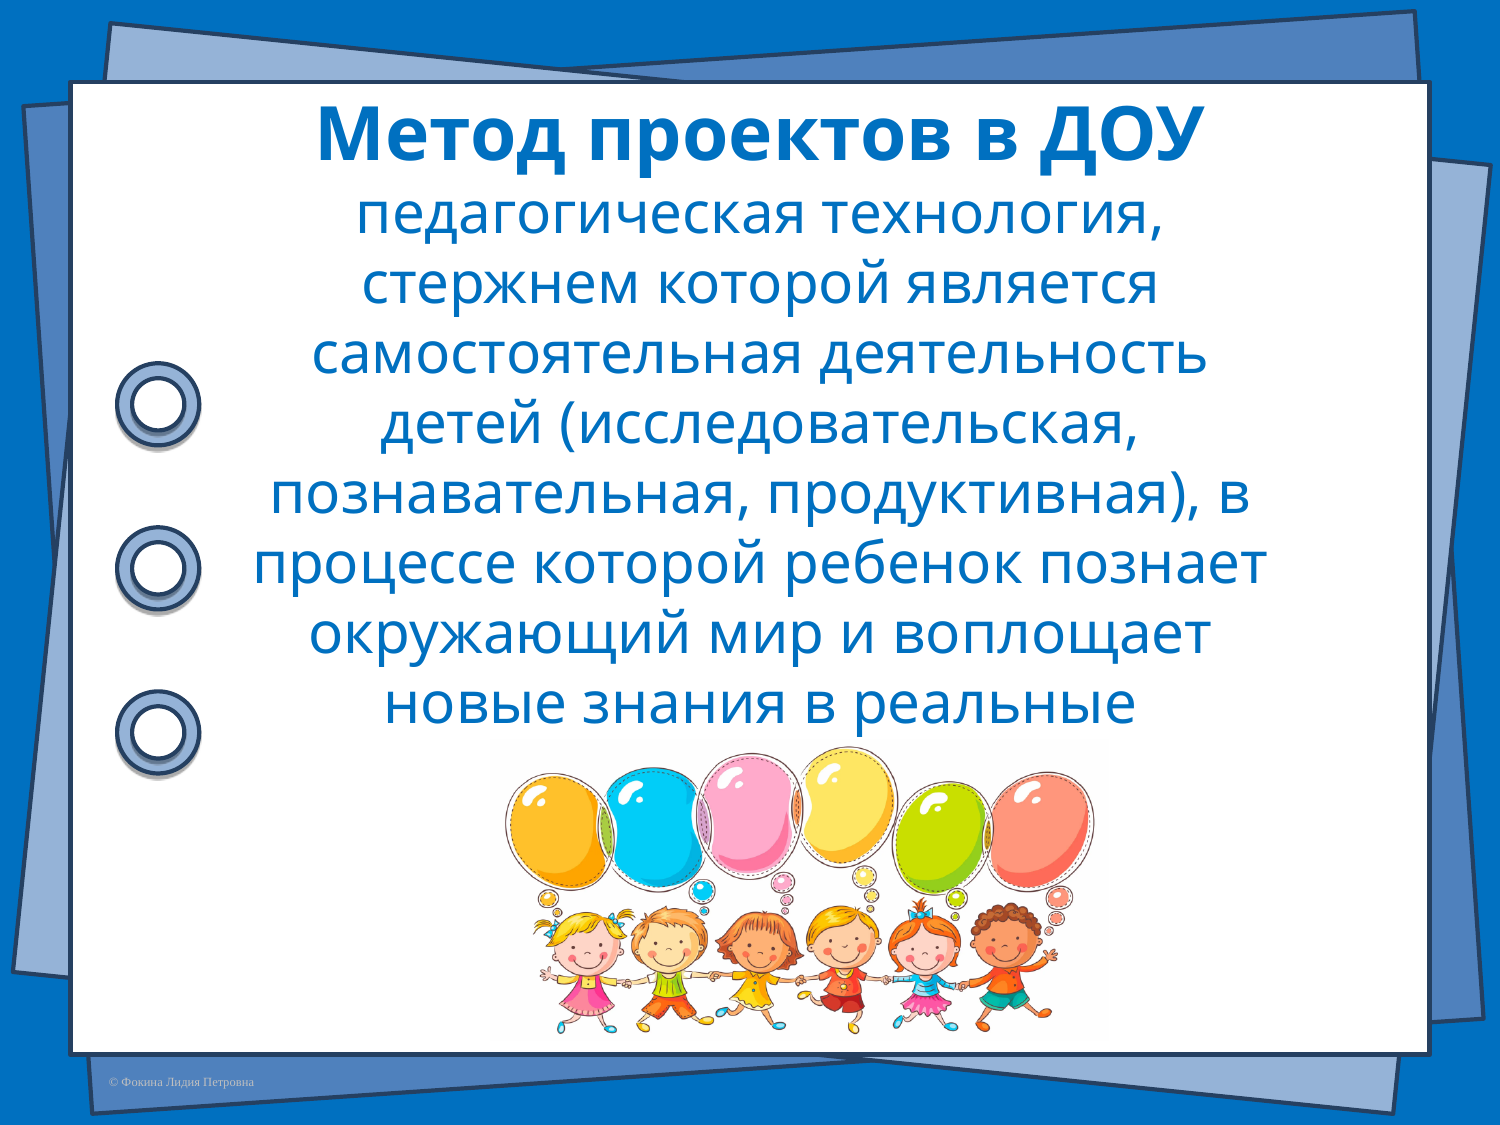

Метод проектов в ДОУ педагогическая технология, стержнем которой является самостоятельная деятельность детей (исследовательская, познавательная, продуктивная), в процессе которой ребенок познает окружающий мир и воплощает новые знания в реальные продукты.